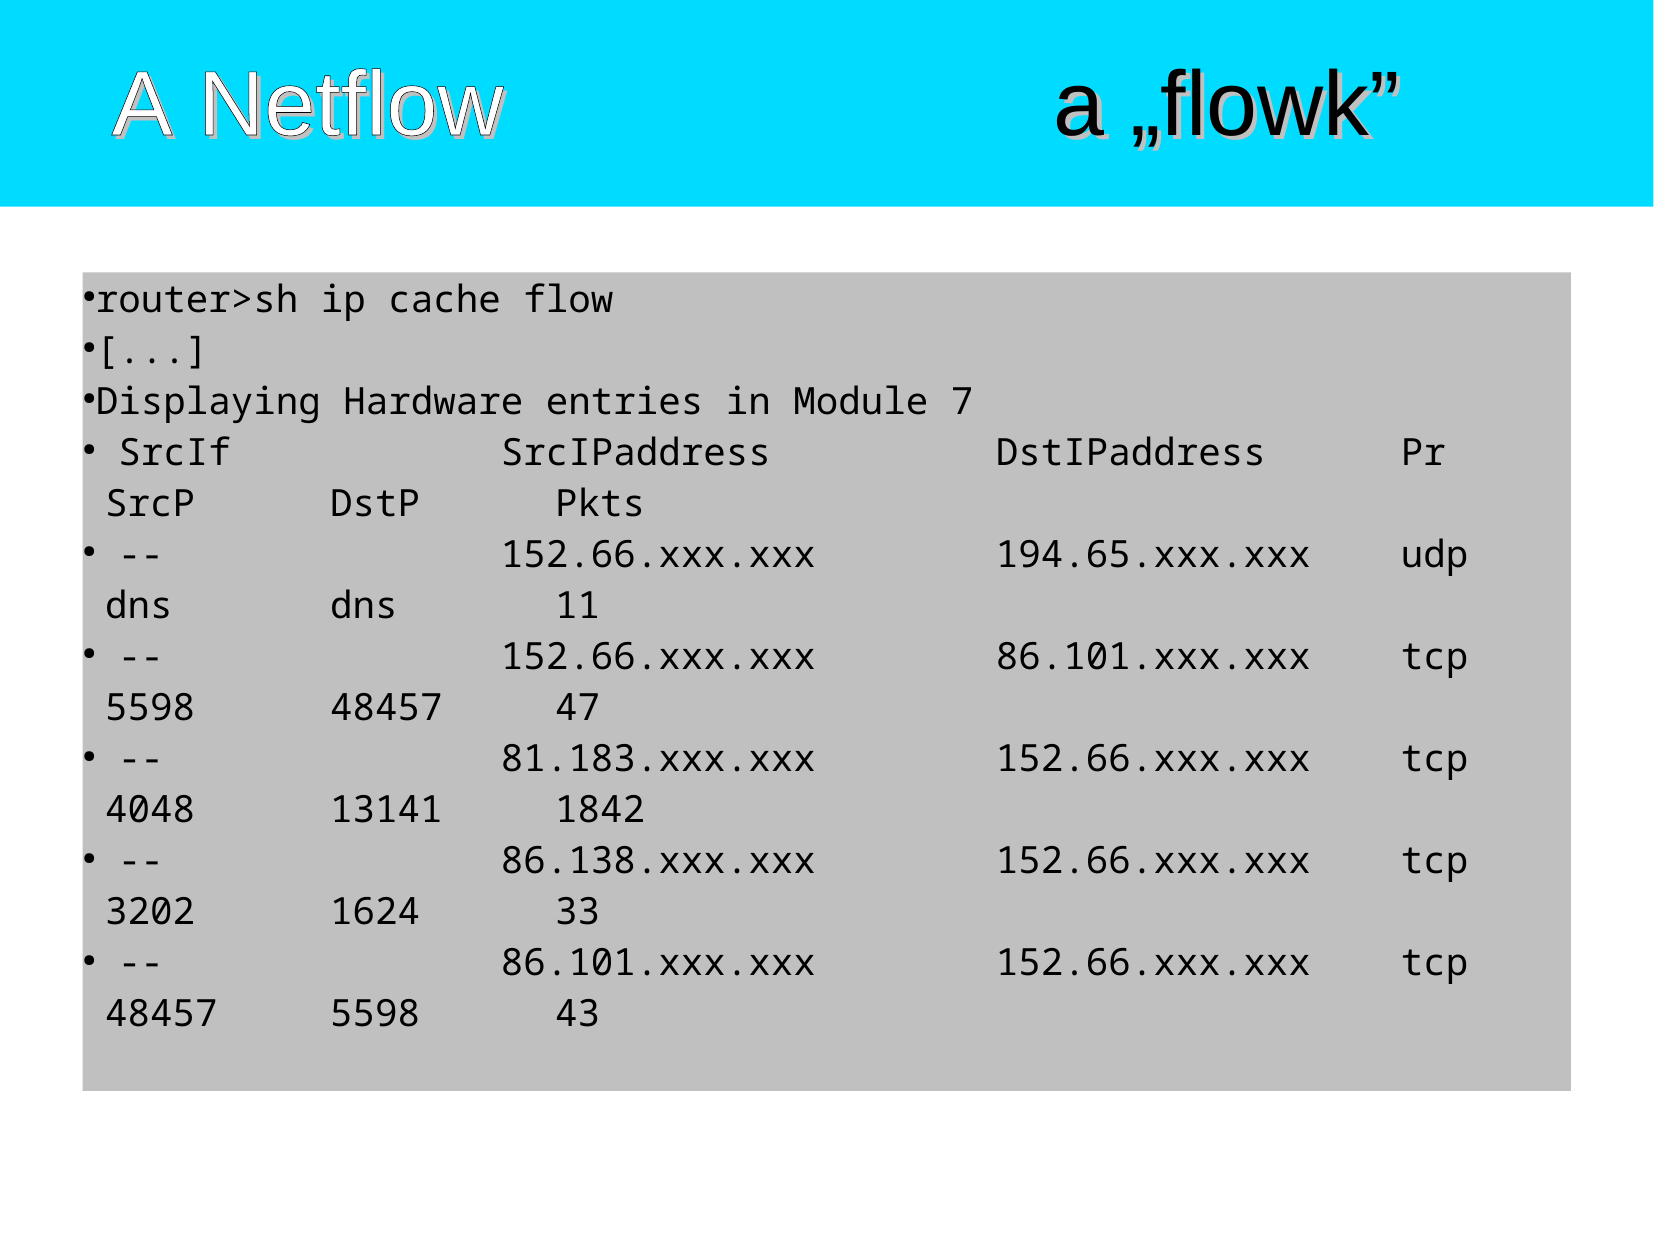

A Netflow	a „flowk”
# A Netflow
router>sh ip cache flow
[...]
Displaying Hardware entries in Module 7
 SrcIf SrcIPaddress DstIPaddress Pr SrcP DstP Pkts
 -- 152.66.xxx.xxx 194.65.xxx.xxx udp dns dns 11
 -- 152.66.xxx.xxx 86.101.xxx.xxx tcp 5598 48457 47
 -- 81.183.xxx.xxx 152.66.xxx.xxx tcp 4048 13141 1842
 -- 86.138.xxx.xxx 152.66.xxx.xxx tcp 3202 1624 33
 -- 86.101.xxx.xxx 152.66.xxx.xxx tcp 48457 5598 43